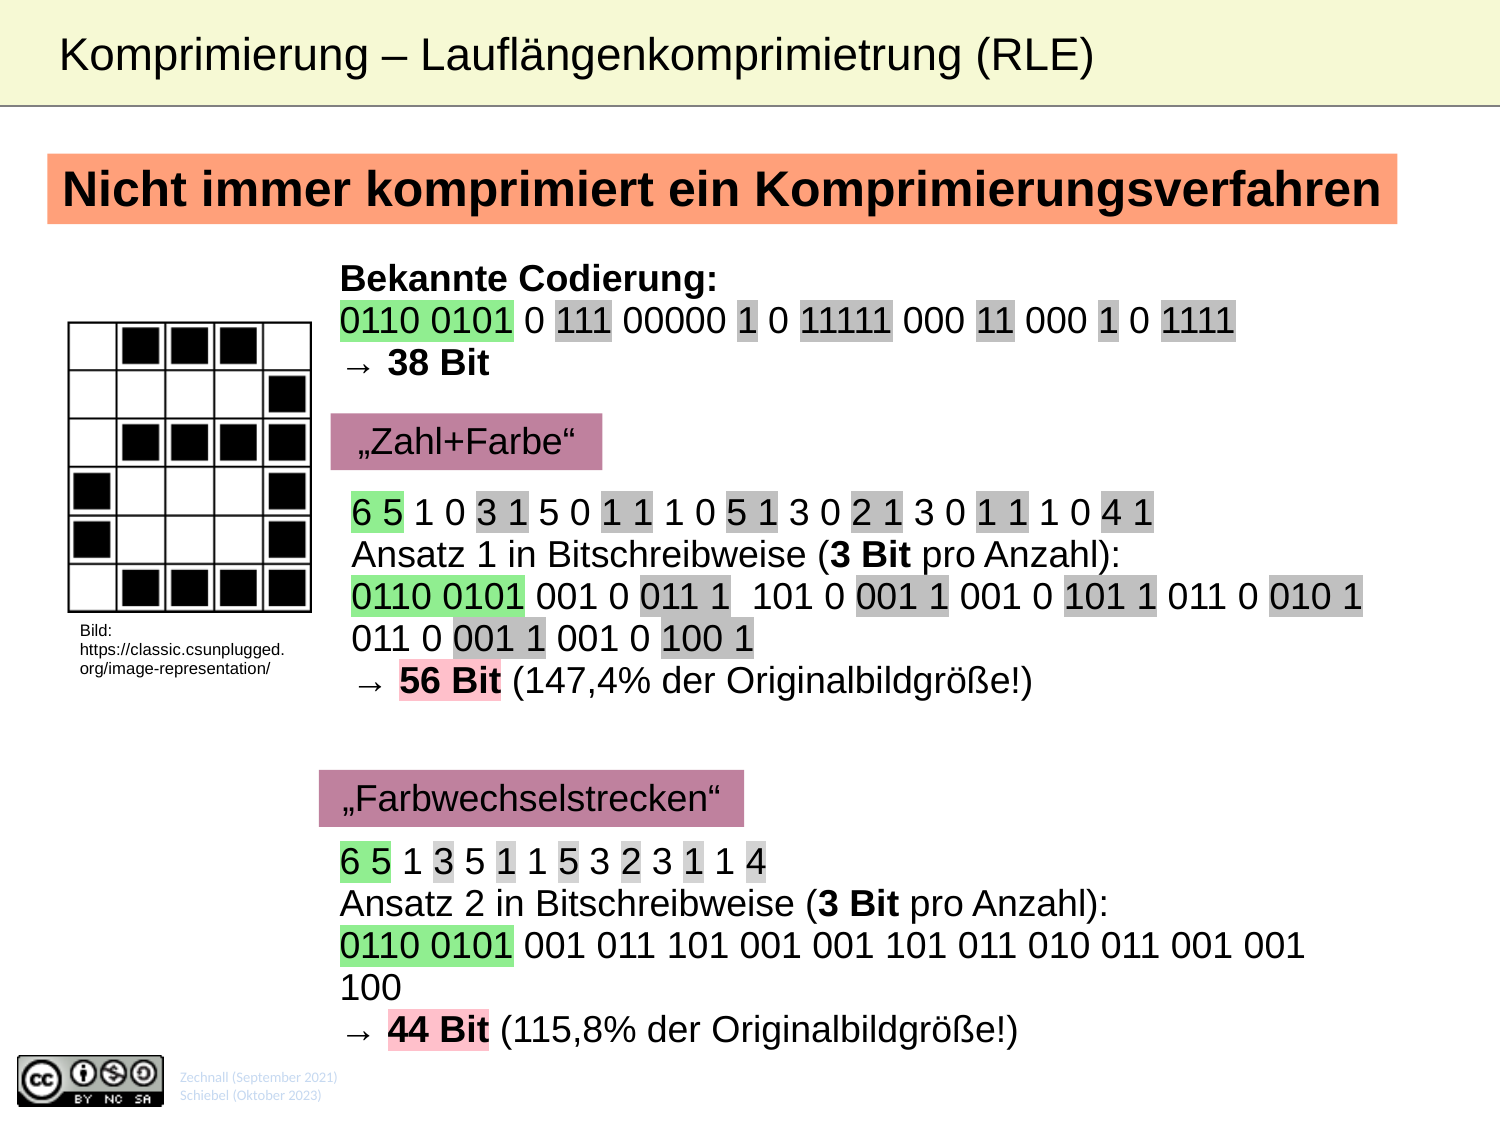

# Komprimierung – Lauflängenkomprimietrung (RLE)
Nicht immer komprimiert ein Komprimierungsverfahren
Bekannte Codierung:
0110 0101 0 111 00000 1 0 11111 000 11 000 1 0 1111
→ 38 Bit
„Zahl+Farbe“
6 5 1 0 3 1 5 0 1 1 1 0 5 1 3 0 2 1 3 0 1 1 1 0 4 1
Ansatz 1 in Bitschreibweise (3 Bit pro Anzahl):
0110 0101 001 0 011 1 101 0 001 1 001 0 101 1 011 0 010 1 011 0 001 1 001 0 100 1
→ 56 Bit (147,4% der Originalbildgröße!)
Bild: https://classic.csunplugged.org/image-representation/
„Farbwechselstrecken“
6 5 1 3 5 1 1 5 3 2 3 1 1 4
Ansatz 2 in Bitschreibweise (3 Bit pro Anzahl):
0110 0101 001 011 101 001 001 101 011 010 011 001 001 100
→ 44 Bit (115,8% der Originalbildgröße!)